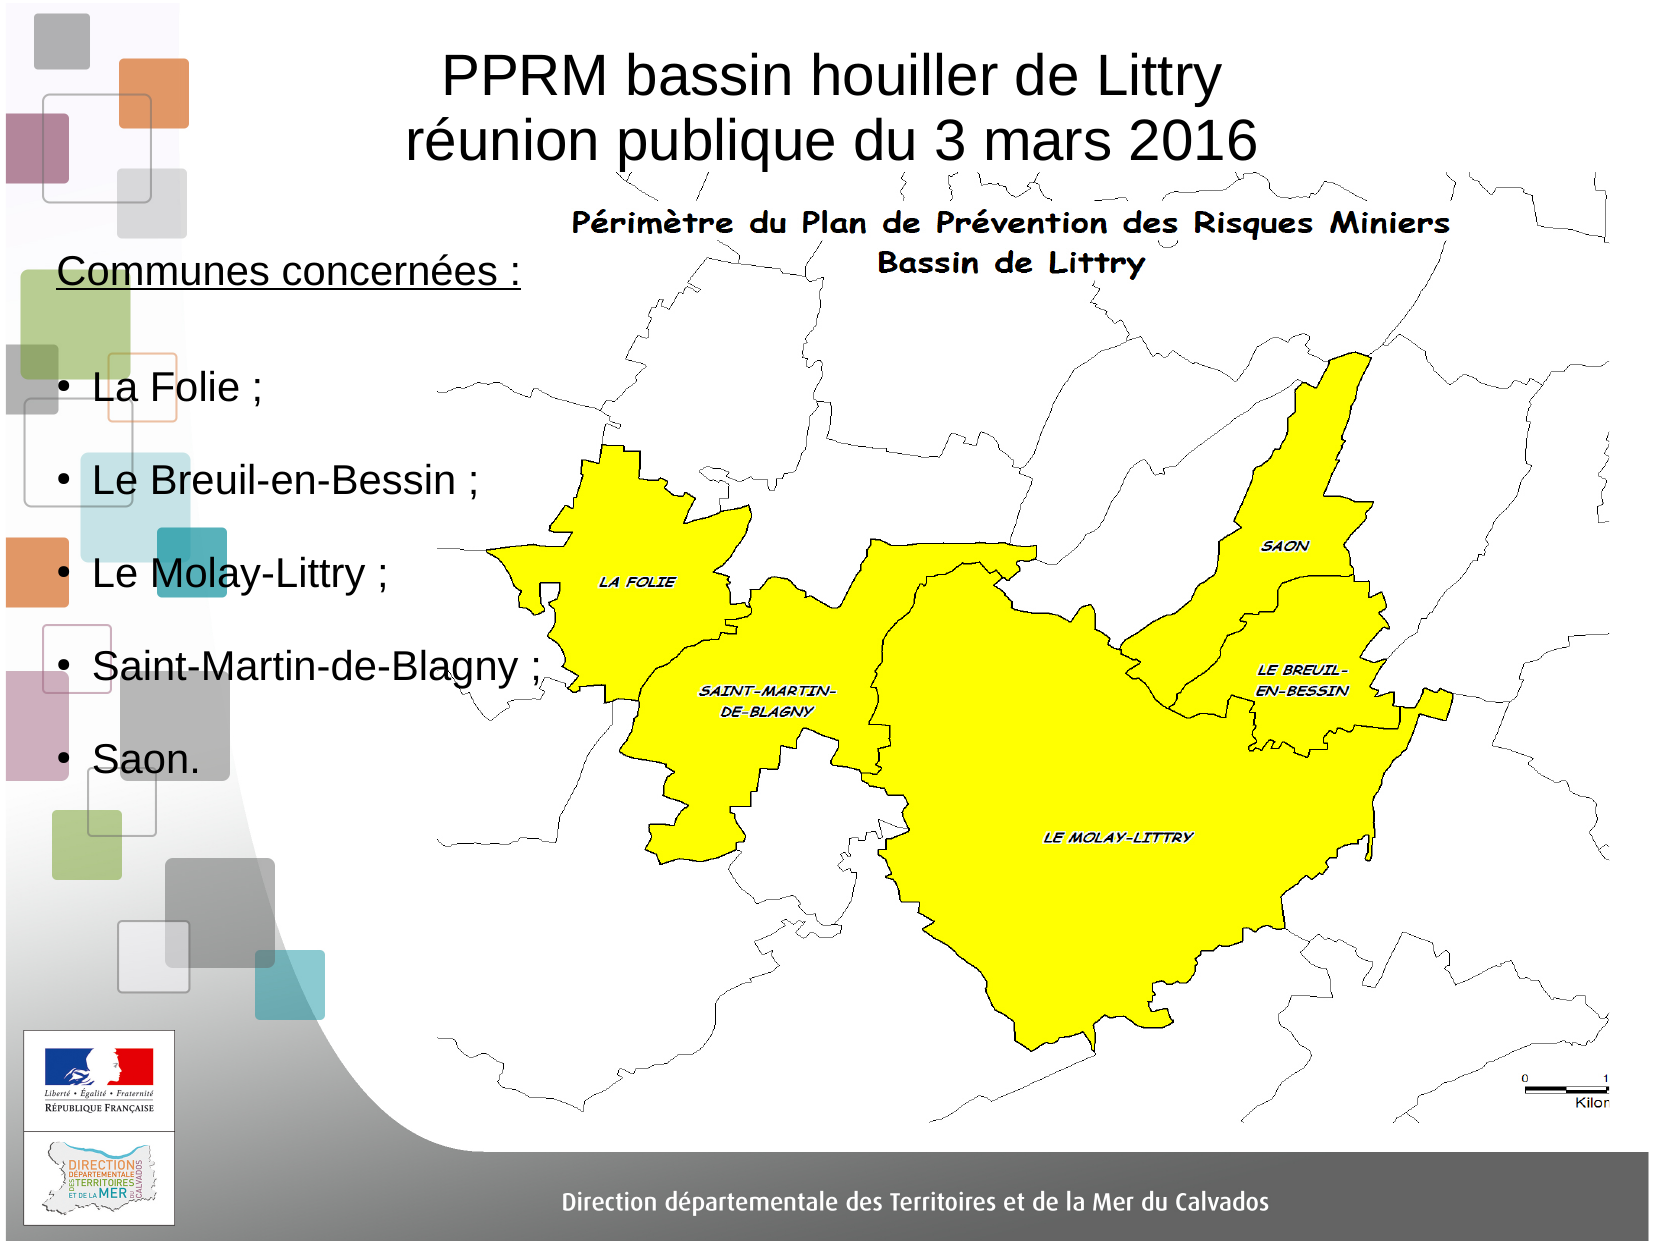

# PPRM bassin houiller de Littry réunion publique du 3 mars 2016
Communes concernées :
La Folie ;
Le Breuil-en-Bessin ;
Le Molay-Littry ;
Saint-Martin-de-Blagny ;
Saon.